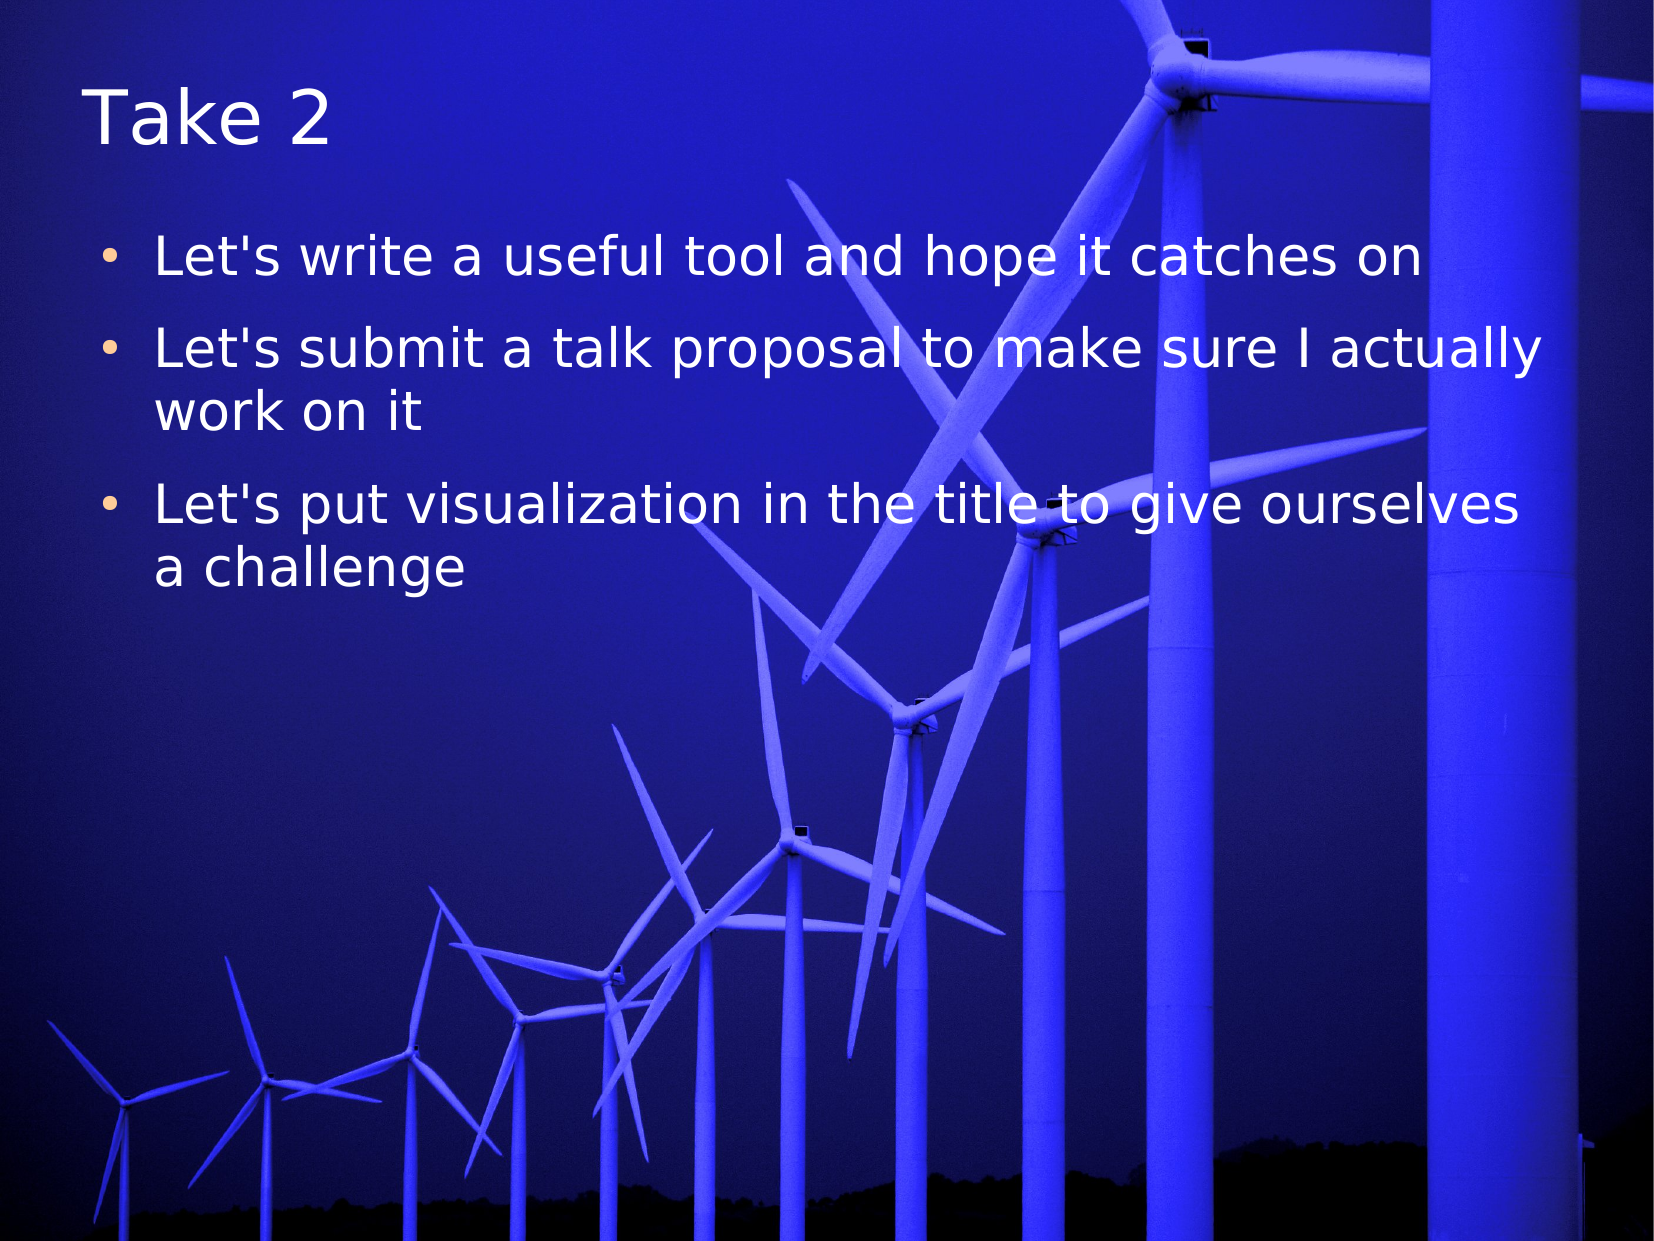

# Take 2
Let's write a useful tool and hope it catches on
Let's submit a talk proposal to make sure I actually work on it
Let's put visualization in the title to give ourselves a challenge